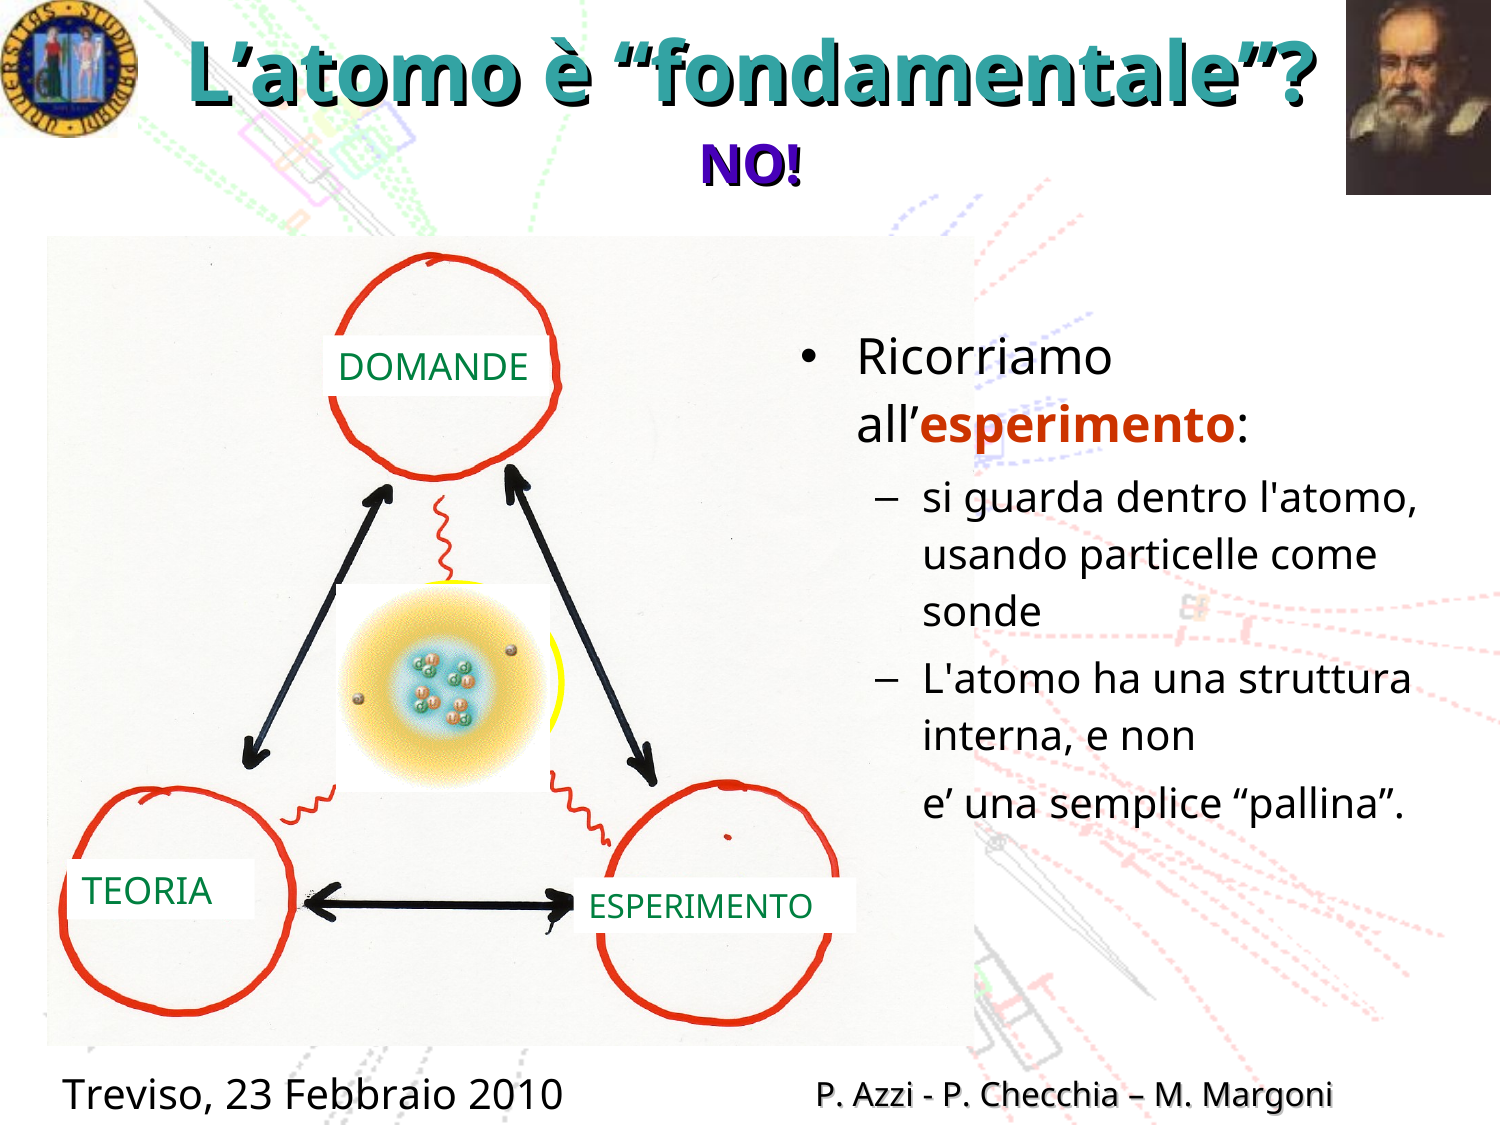

# L’atomo è “fondamentale”? NO!
Ricorriamo all’esperimento:
si guarda dentro l'atomo, usando particelle come sonde
L'atomo ha una struttura interna, e non
	e’ una semplice “pallina”.
DOMANDE
TEORIA
ESPERIMENTO